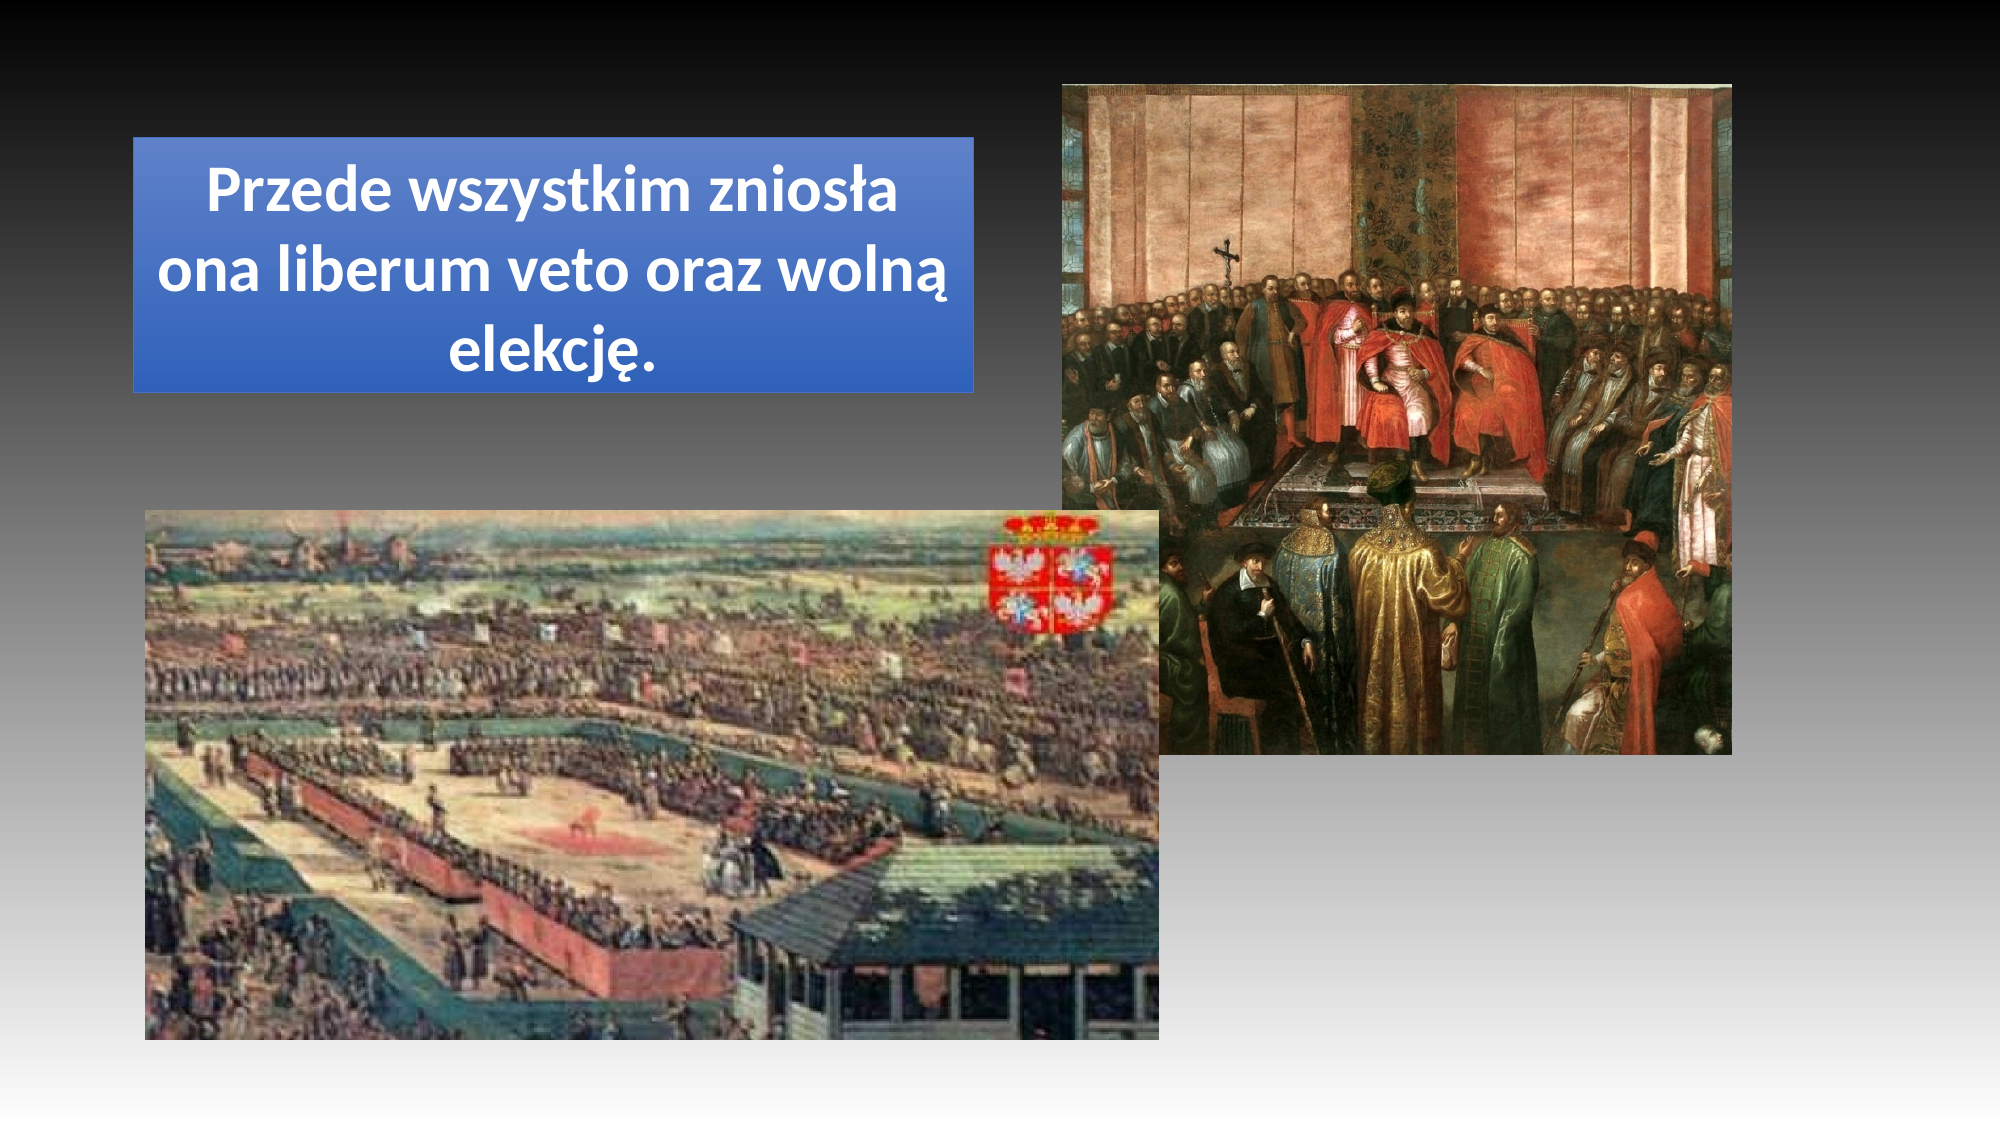

Przede wszystkim zniosła ona liberum veto oraz wolną elekcję.